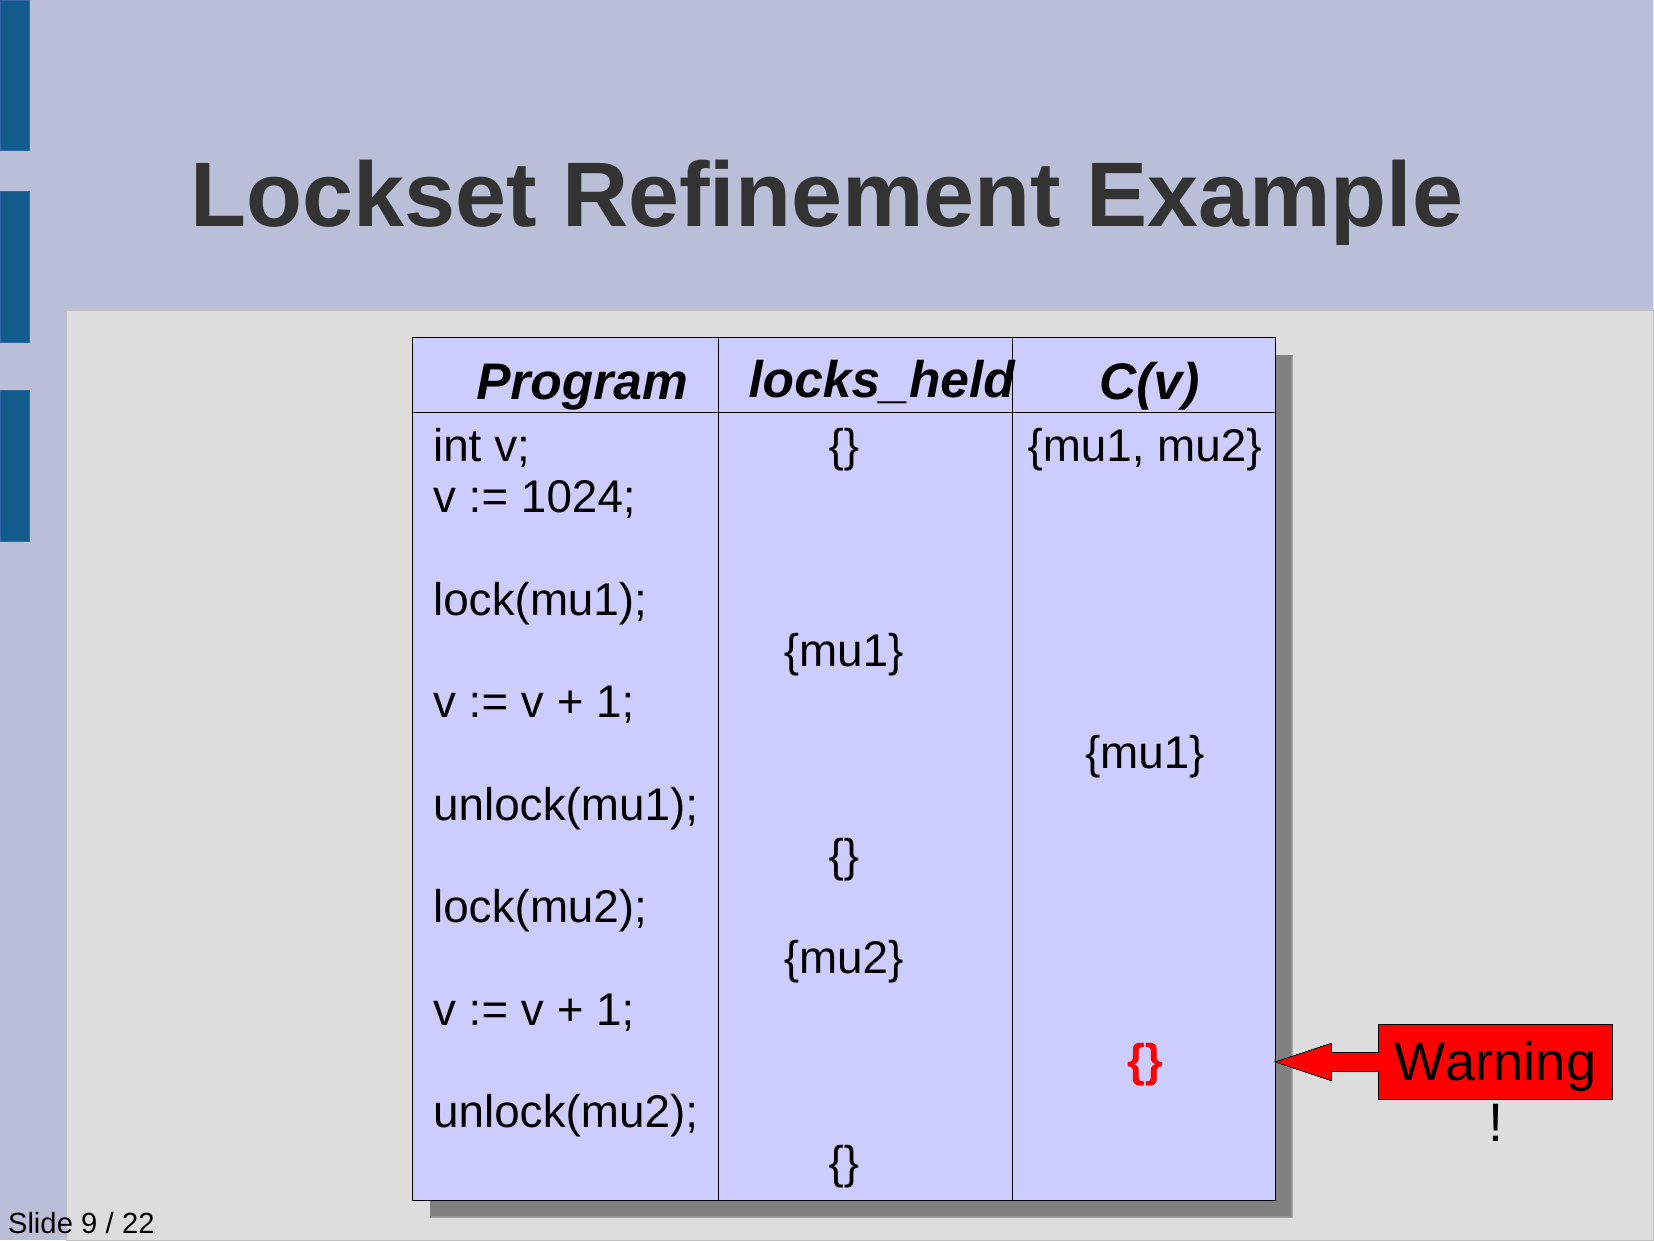

# Lockset Refinement Example
locks_held
Program
C(v)
int v;
v := 1024;
lock(mu1);
v := v + 1;
unlock(mu1);
lock(mu2);
v := v + 1;
unlock(mu2);
{}
{mu1}
{}
{mu2}
{}
{mu1, mu2}
{mu1}
{}
Warning!
Slide 9 / 22